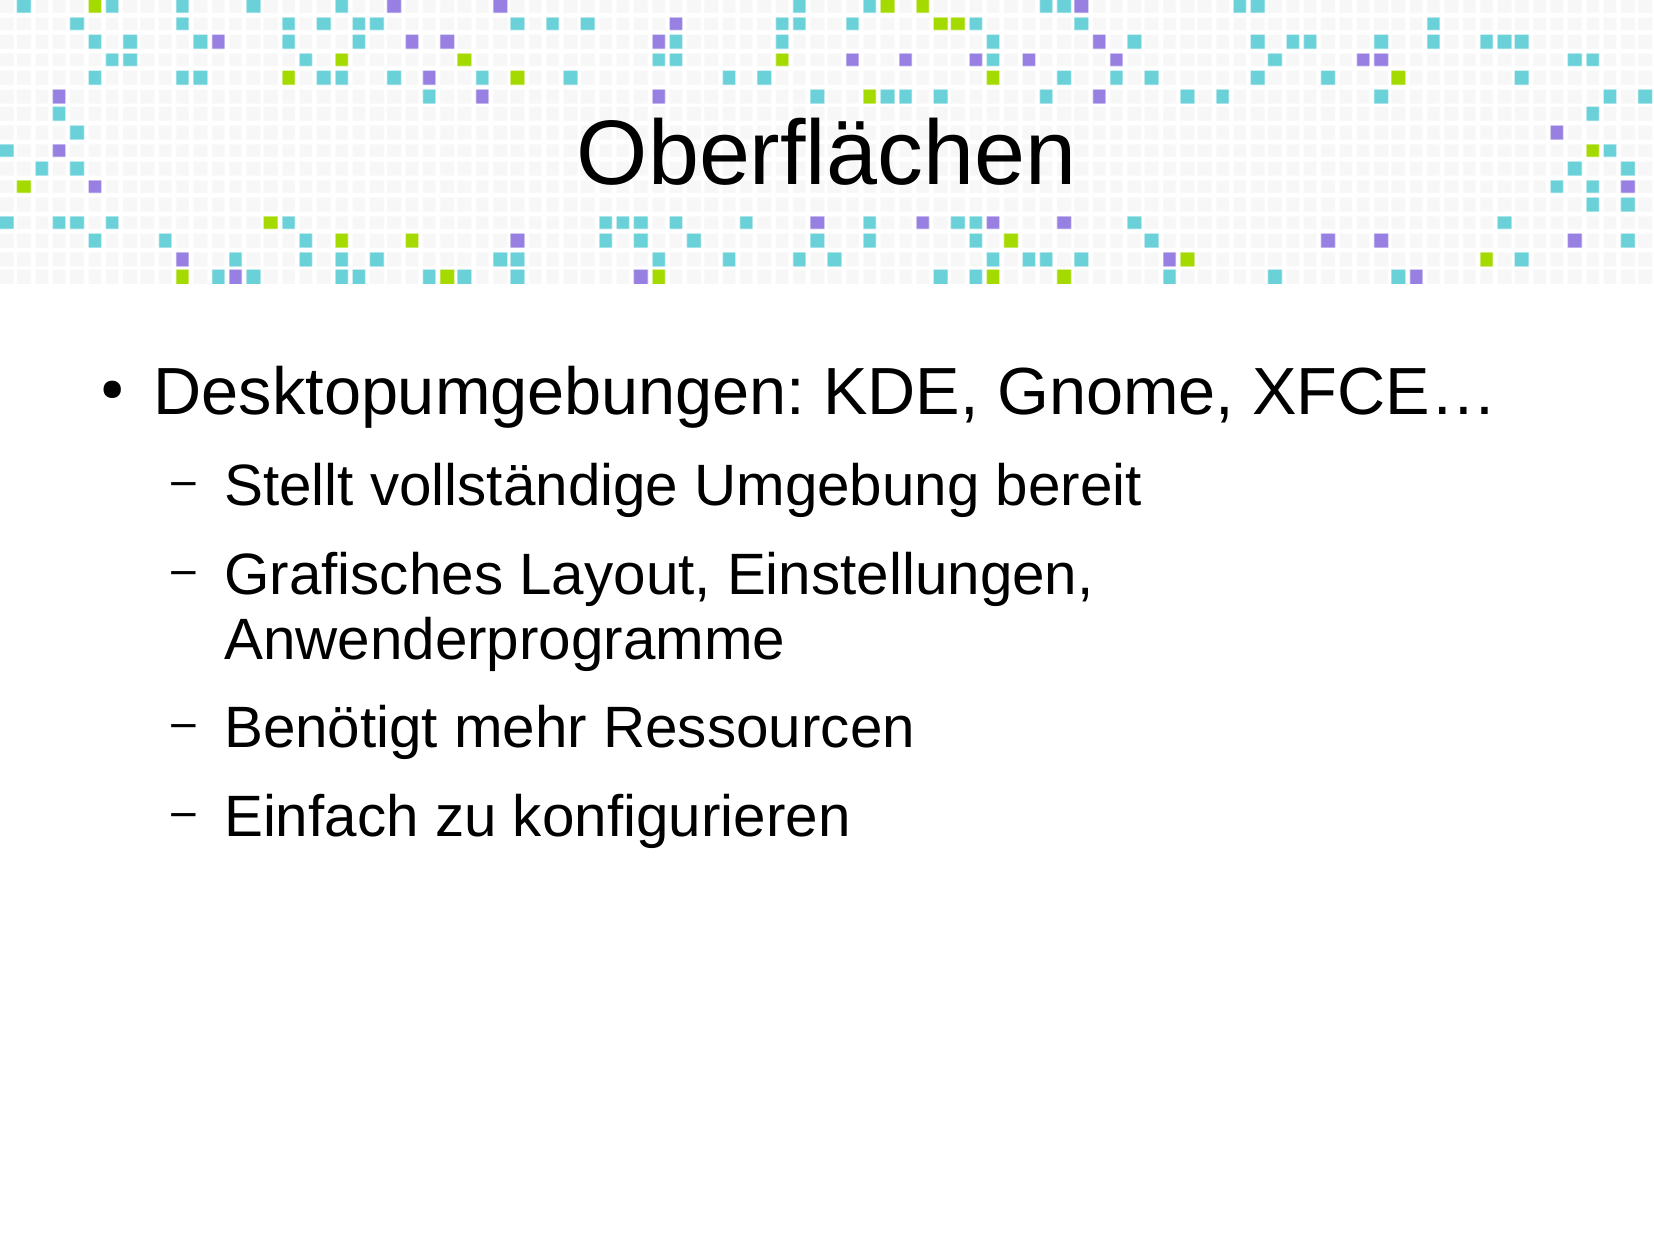

# Oberflächen
Desktopumgebungen: KDE, Gnome, XFCE…
Stellt vollständige Umgebung bereit
Grafisches Layout, Einstellungen, Anwenderprogramme
Benötigt mehr Ressourcen
Einfach zu konfigurieren